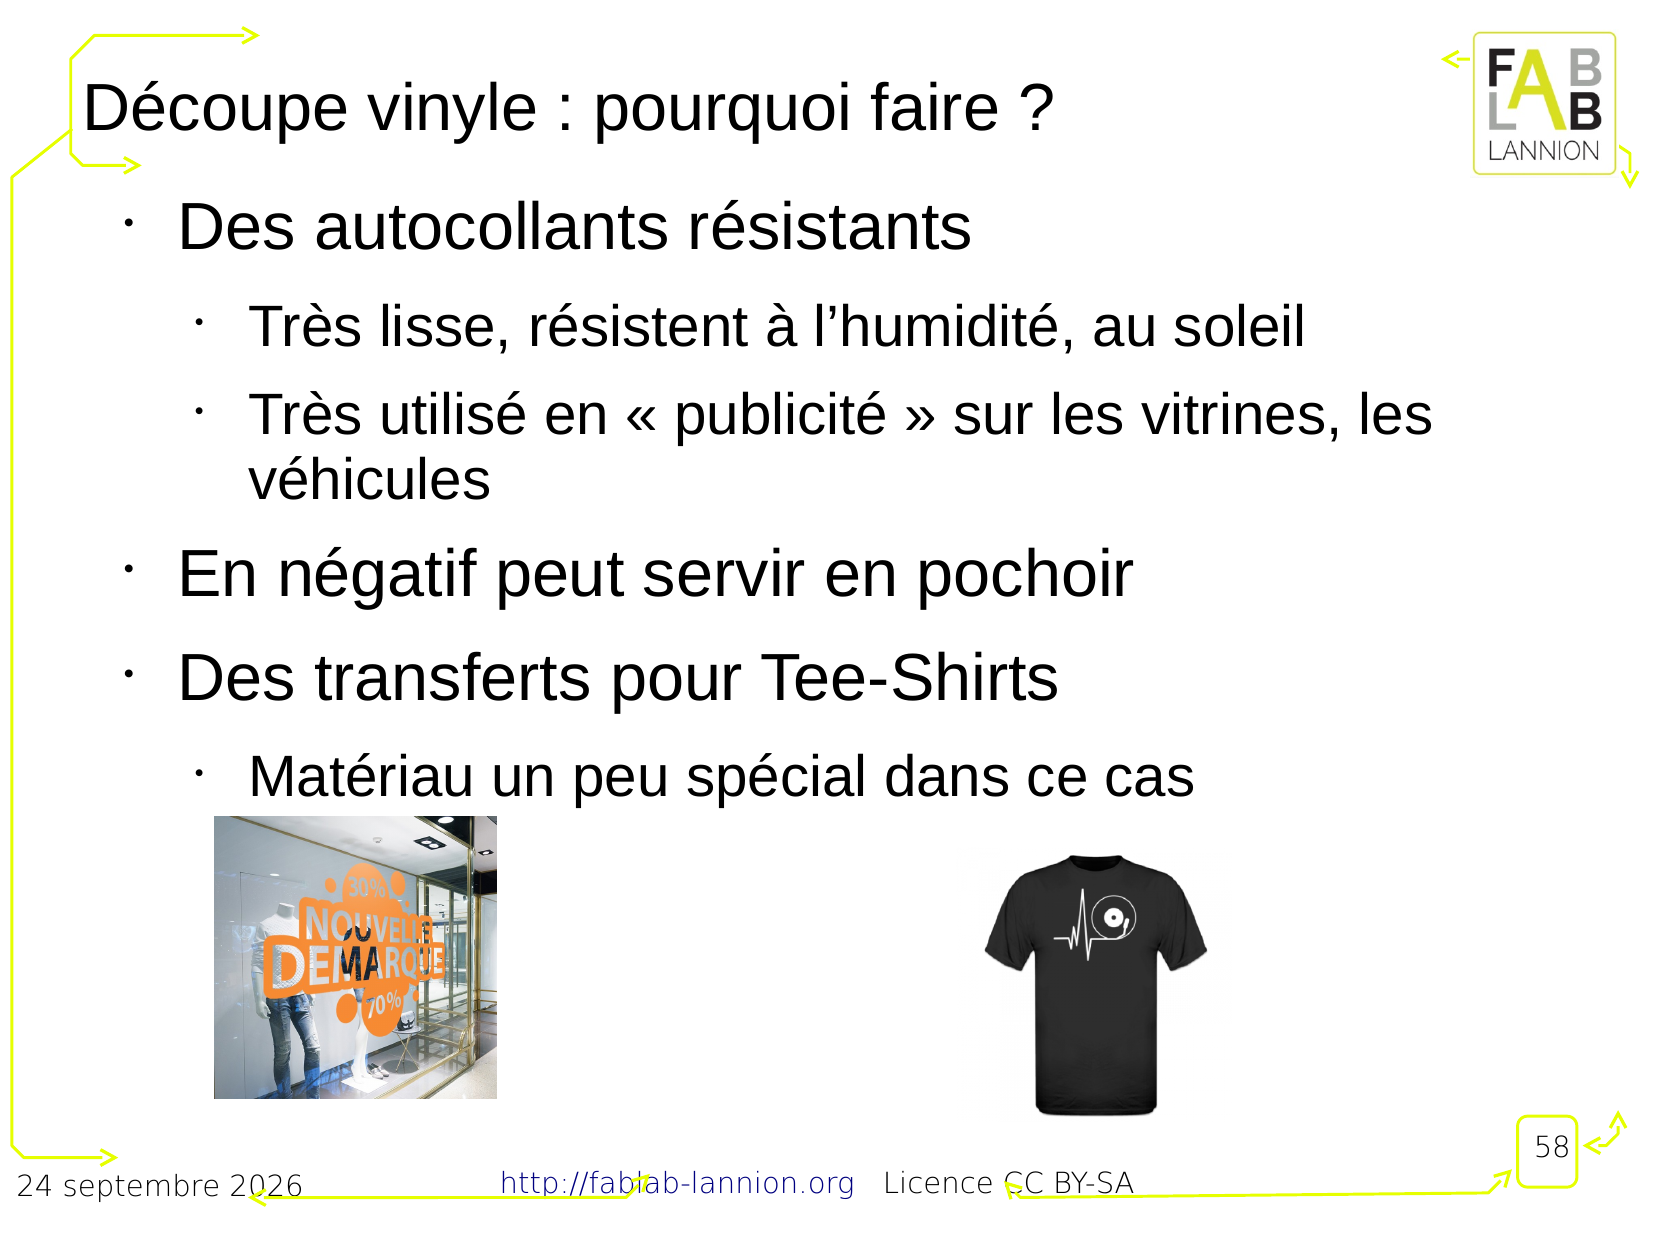

# Découpe vinyle : pourquoi faire ?
Des autocollants résistants
Très lisse, résistent à l’humidité, au soleil
Très utilisé en « publicité » sur les vitrines, les véhicules
En négatif peut servir en pochoir
Des transferts pour Tee-Shirts
Matériau un peu spécial dans ce cas
58